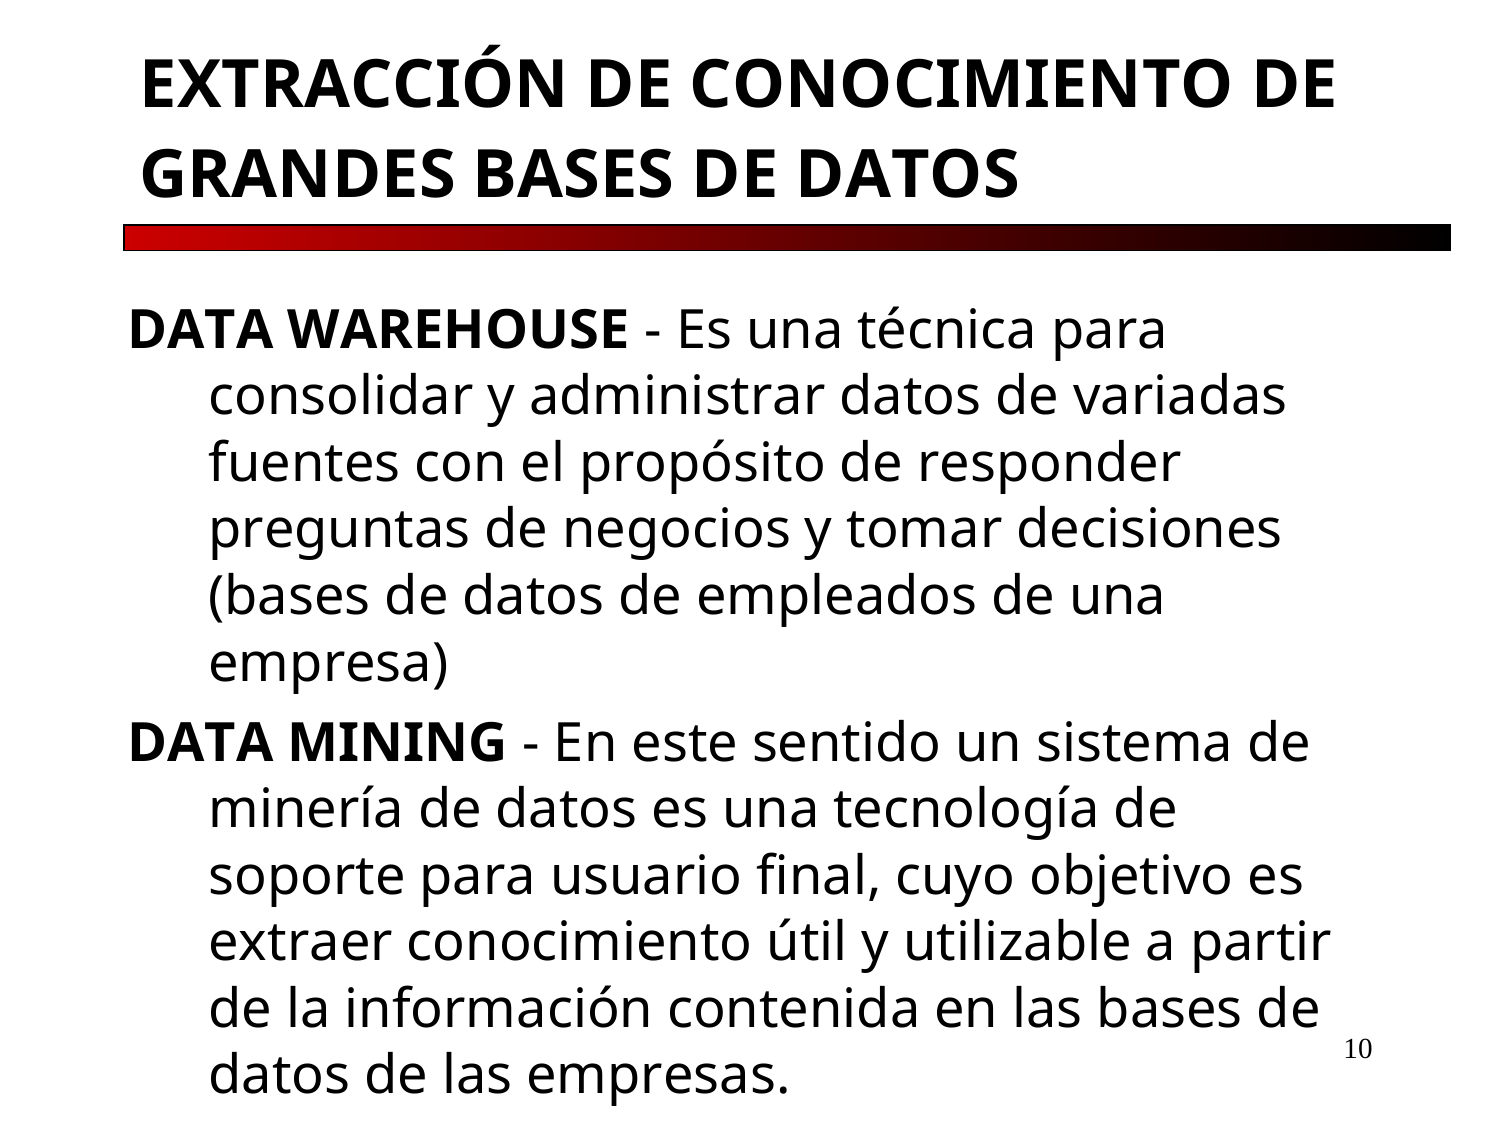

# EXTRACCIÓN DE CONOCIMIENTO DE GRANDES BASES DE DATOS
DATA WAREHOUSE - Es una técnica para consolidar y administrar datos de variadas fuentes con el propósito de responder preguntas de negocios y tomar decisiones (bases de datos de empleados de una empresa)
DATA MINING - En este sentido un sistema de minería de datos es una tecnología de soporte para usuario final, cuyo objetivo es extraer conocimiento útil y utilizable a partir de la información contenida en las bases de datos de las empresas.
10